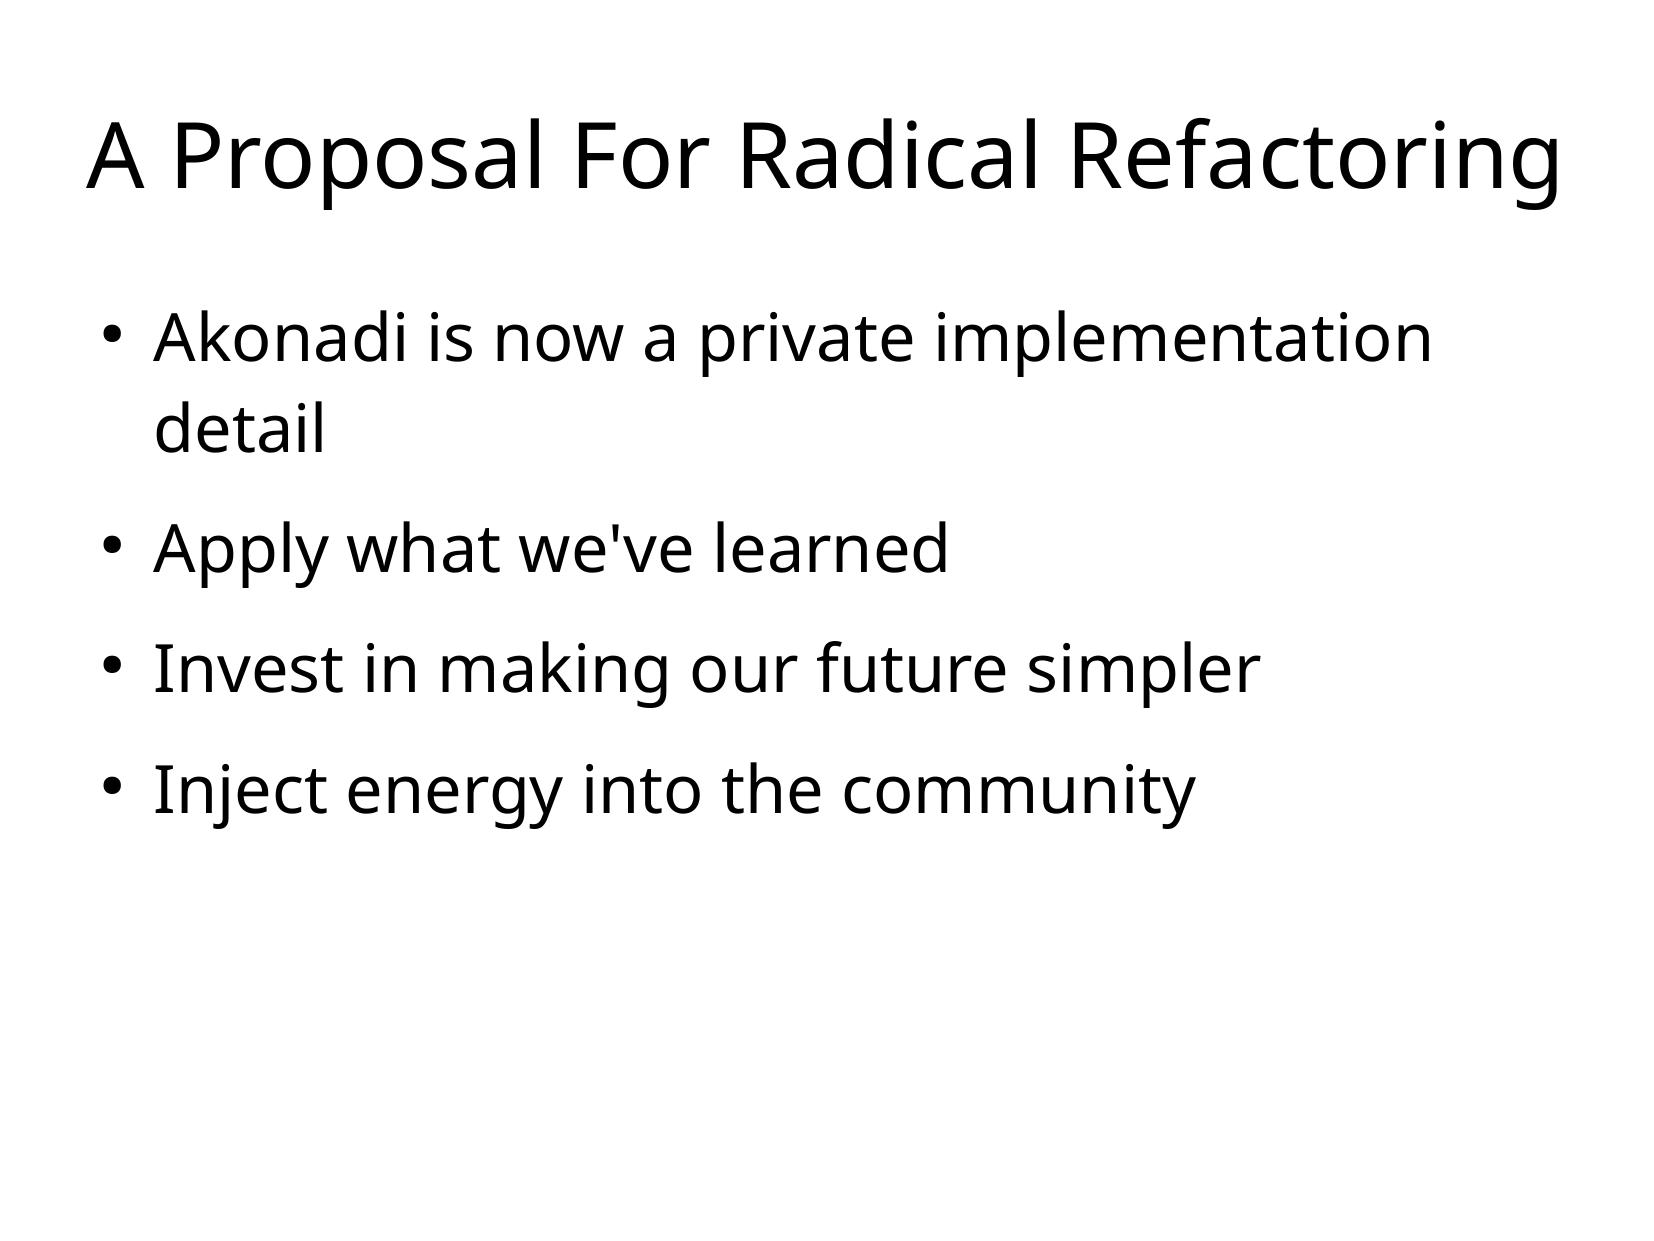

# A Proposal For Radical Refactoring
Akonadi is now a private implementation detail
Apply what we've learned
Invest in making our future simpler
Inject energy into the community